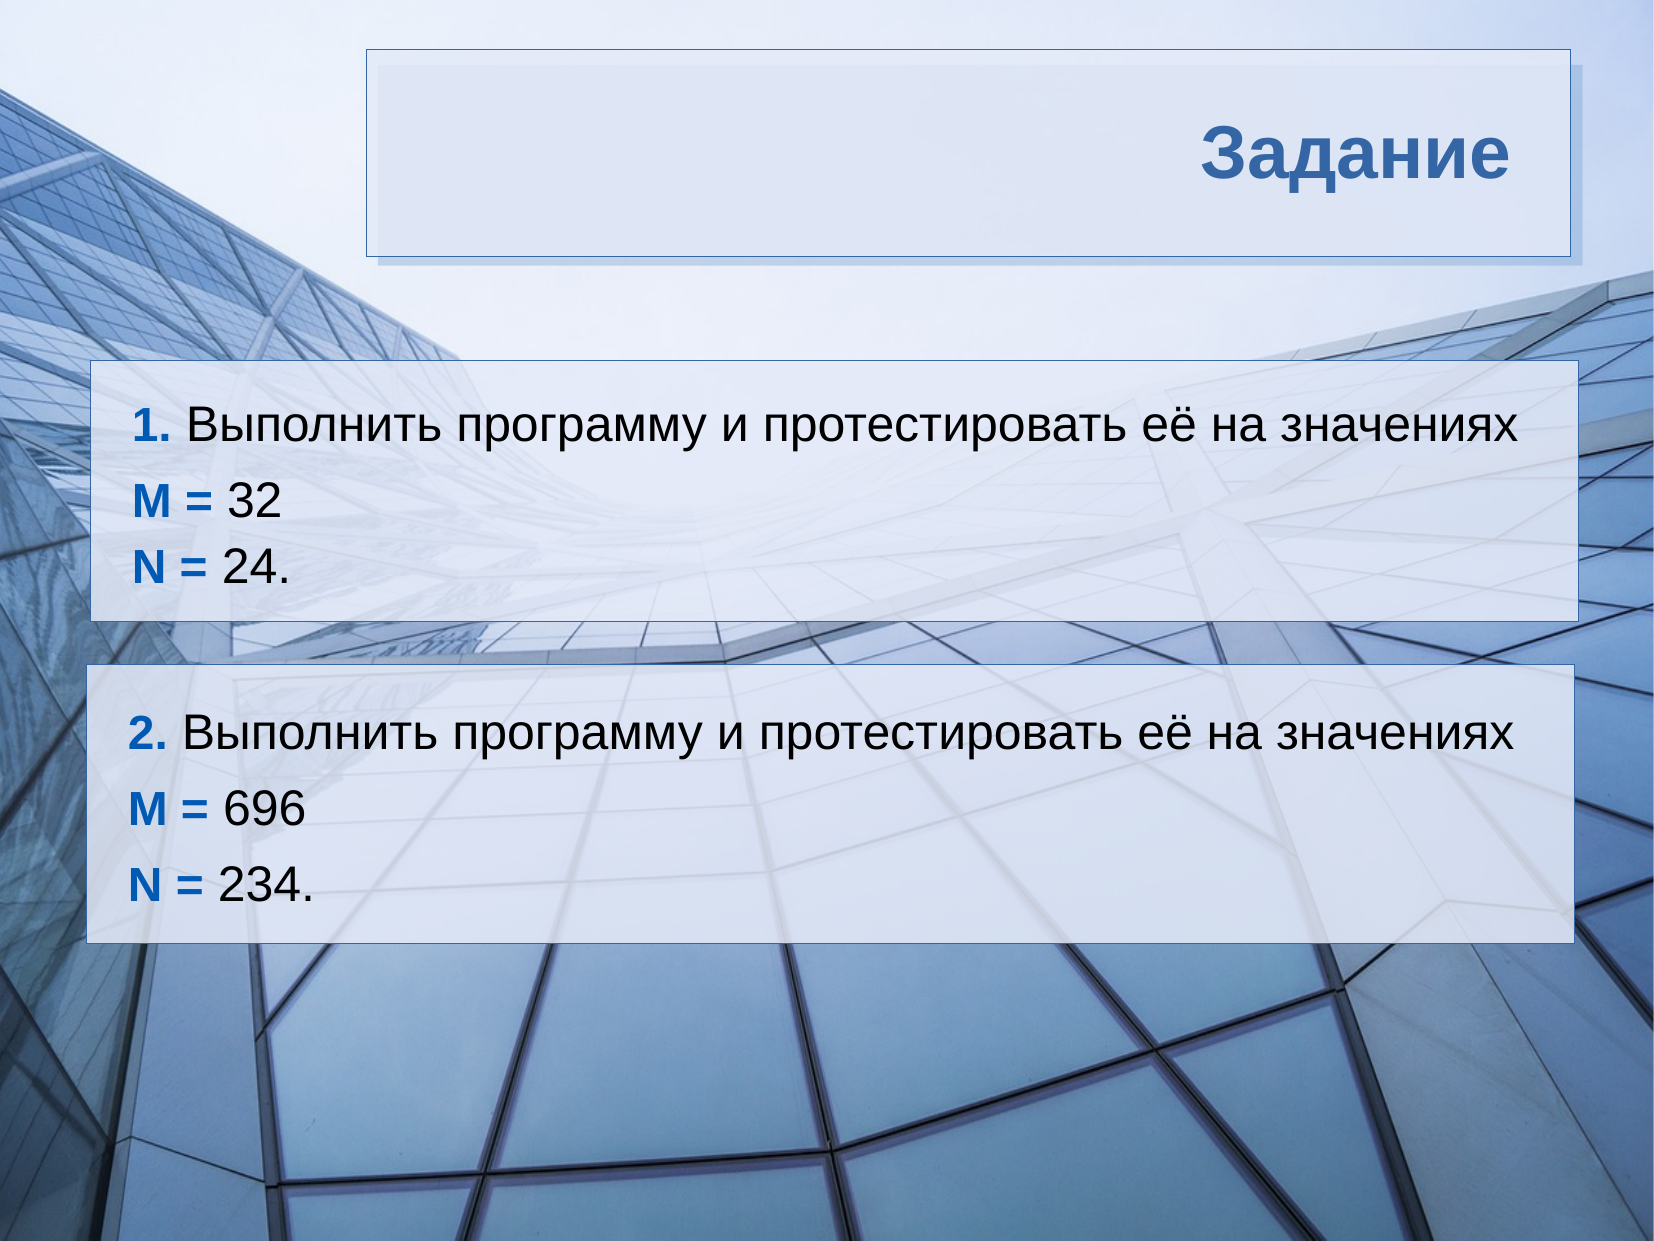

# Задание
1. Выполнить программу и протестировать её на значениях
M = 32
N = 24.
2. Выполнить программу и протестировать её на значениях
M = 696
N = 234.